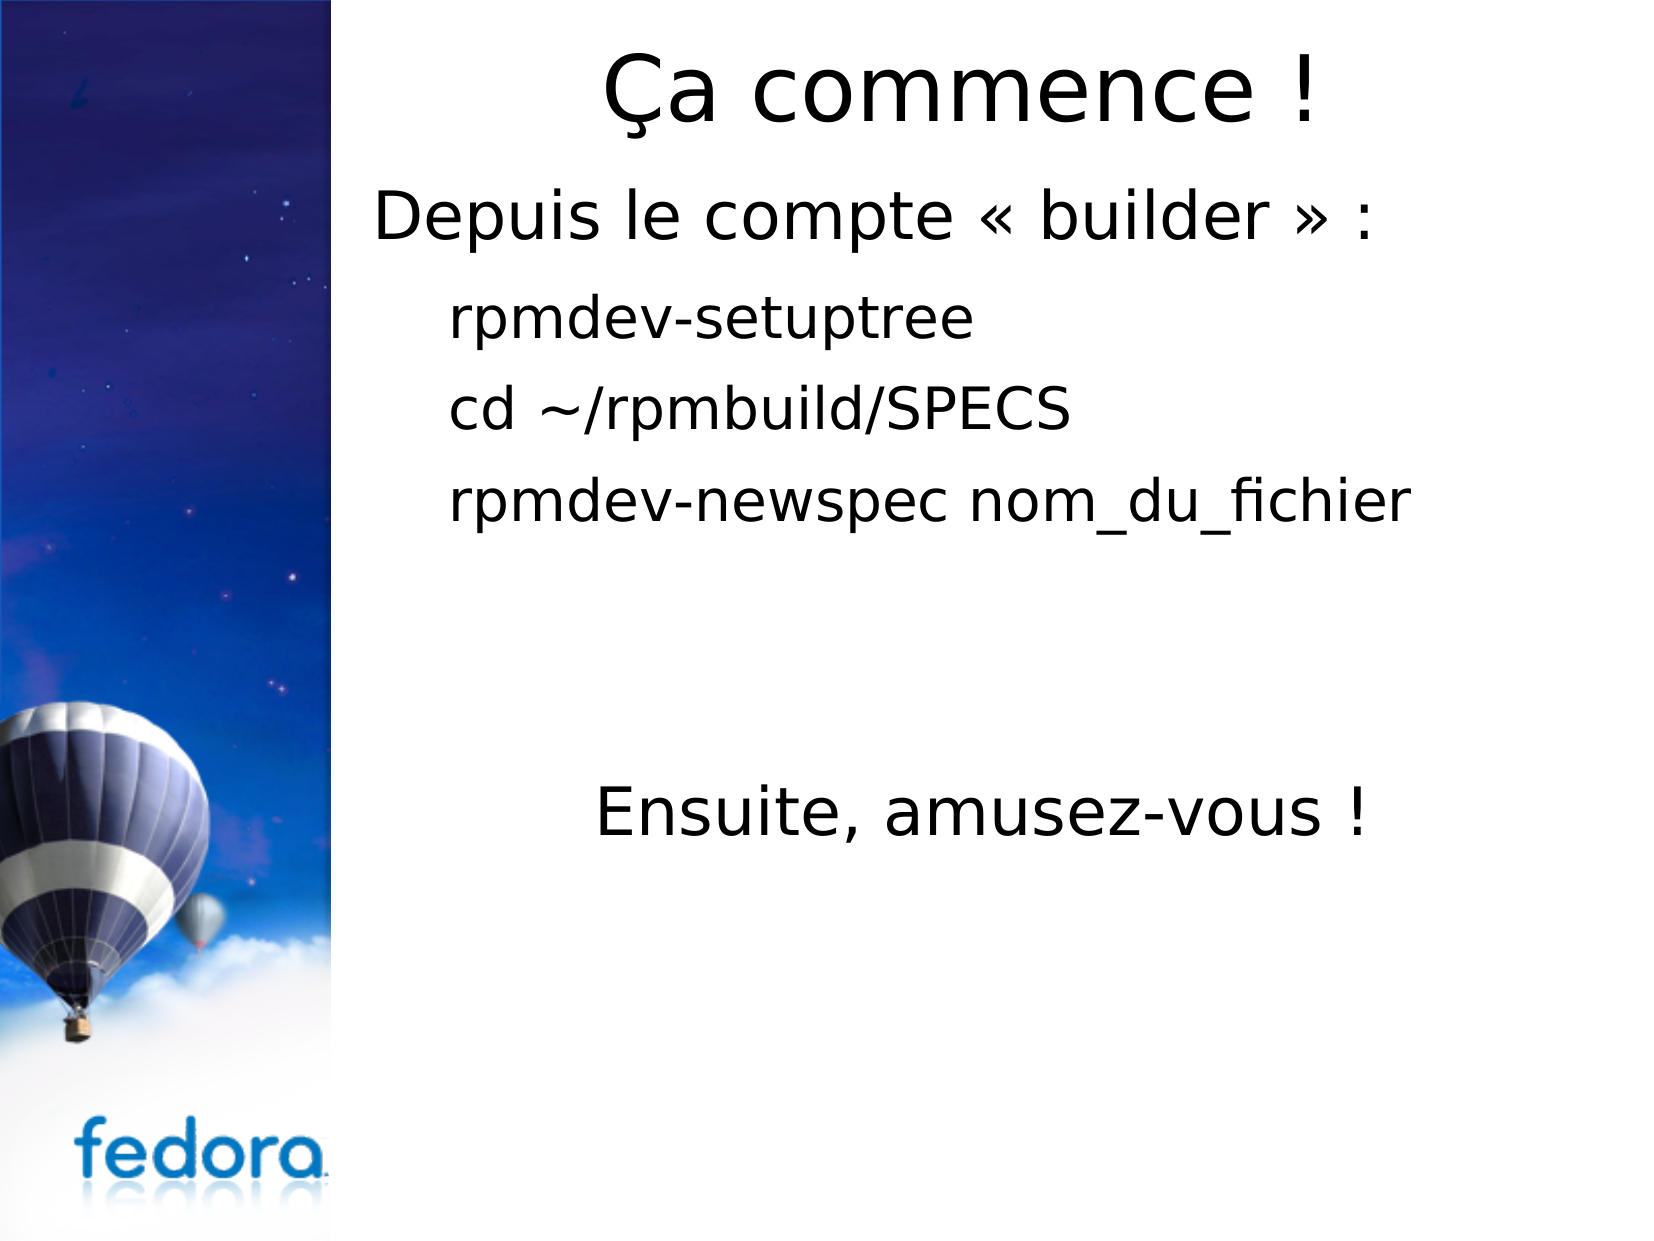

Ça commence !
# Depuis le compte « builder » :
rpmdev-setuptree
cd ~/rpmbuild/SPECS
rpmdev-newspec nom_du_fichier
Ensuite, amusez-vous !